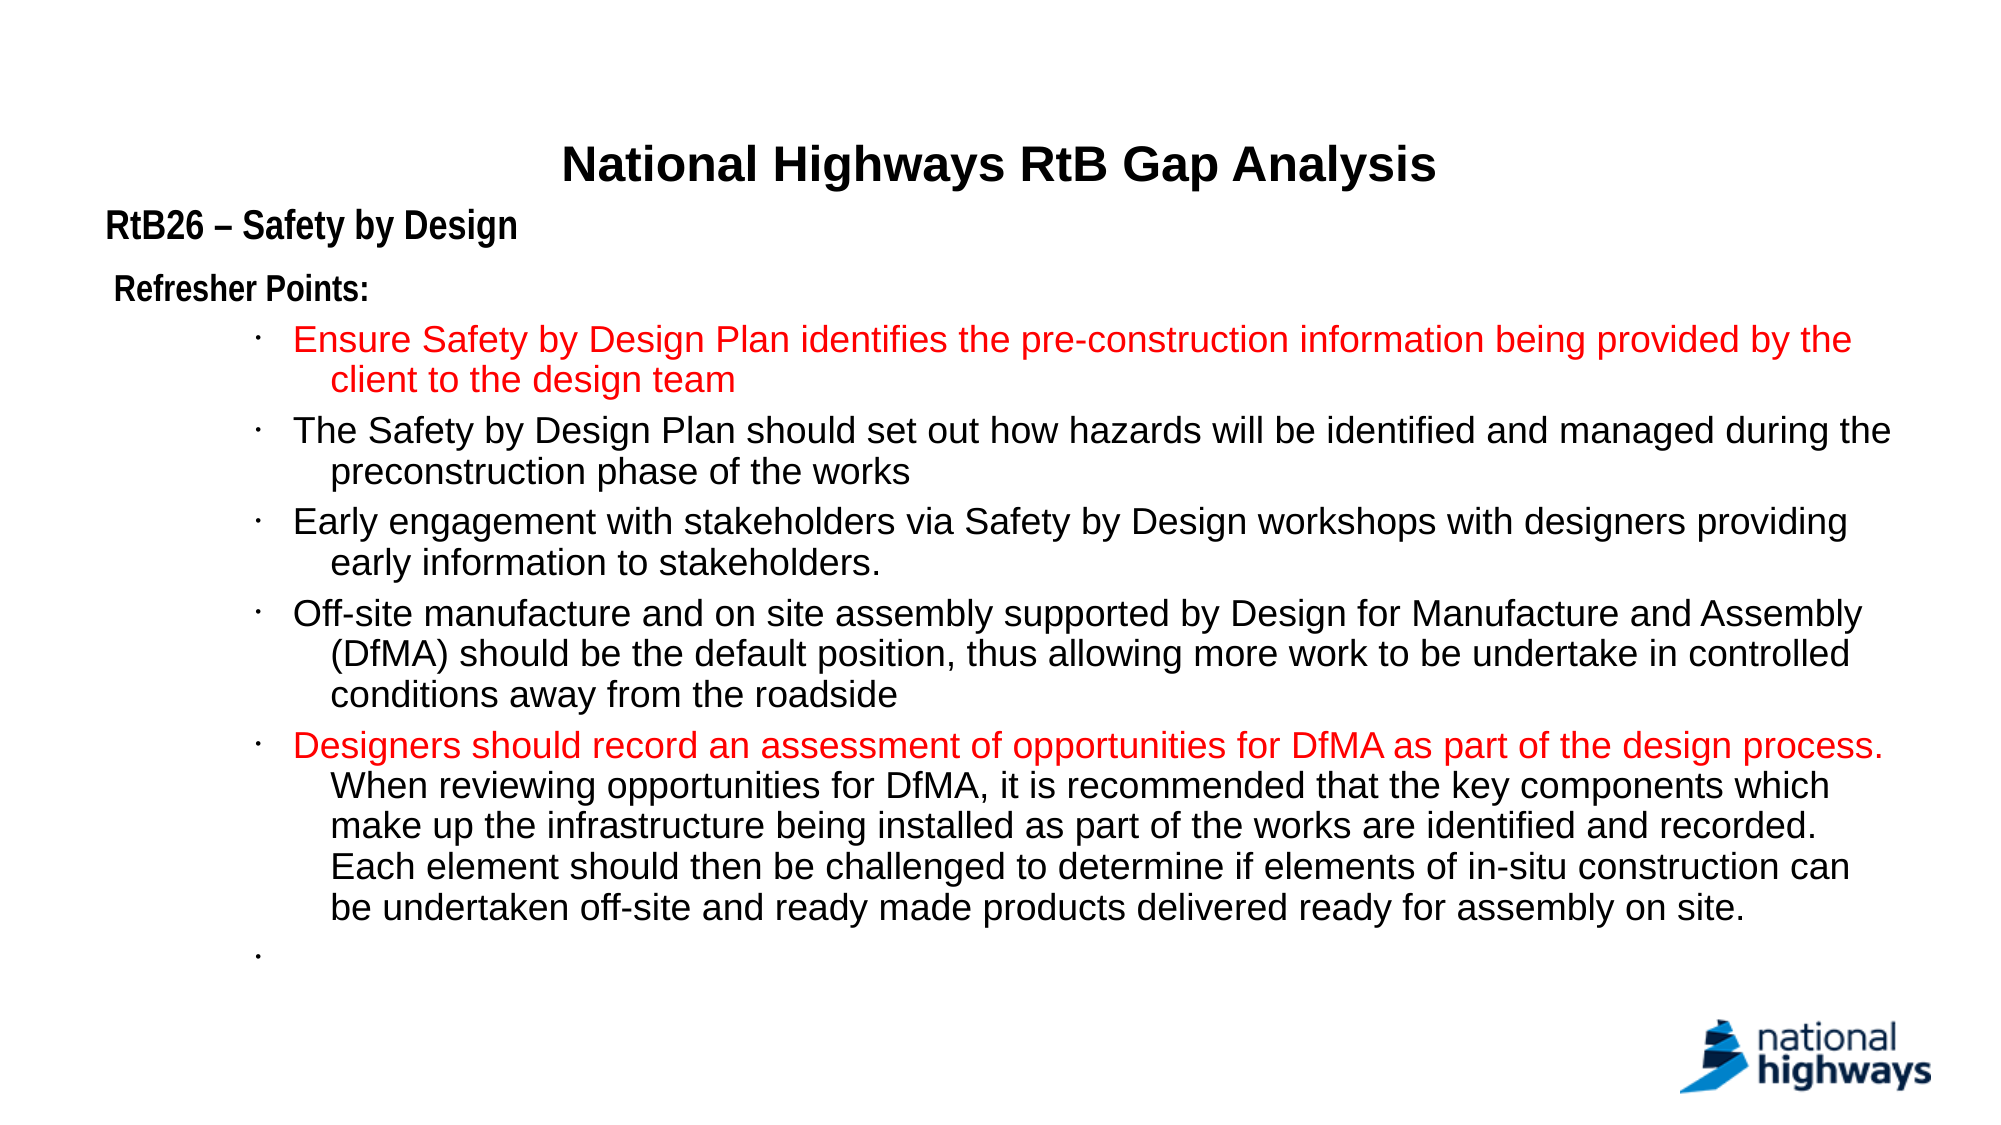

# National Highways RtB Gap Analysis
RtB26 – Safety by Design
 Refresher Points:
Ensure Safety by Design Plan identifies the pre-construction information being provided by the client to the design team
The Safety by Design Plan should set out how hazards will be identified and managed during the preconstruction phase of the works
Early engagement with stakeholders via Safety by Design workshops with designers providing early information to stakeholders.
Off-site manufacture and on site assembly supported by Design for Manufacture and Assembly (DfMA) should be the default position, thus allowing more work to be undertake in controlled conditions away from the roadside
Designers should record an assessment of opportunities for DfMA as part of the design process. When reviewing opportunities for DfMA, it is recommended that the key components which make up the infrastructure being installed as part of the works are identified and recorded. Each element should then be challenged to determine if elements of in-situ construction can be undertaken off-site and ready made products delivered ready for assembly on site.